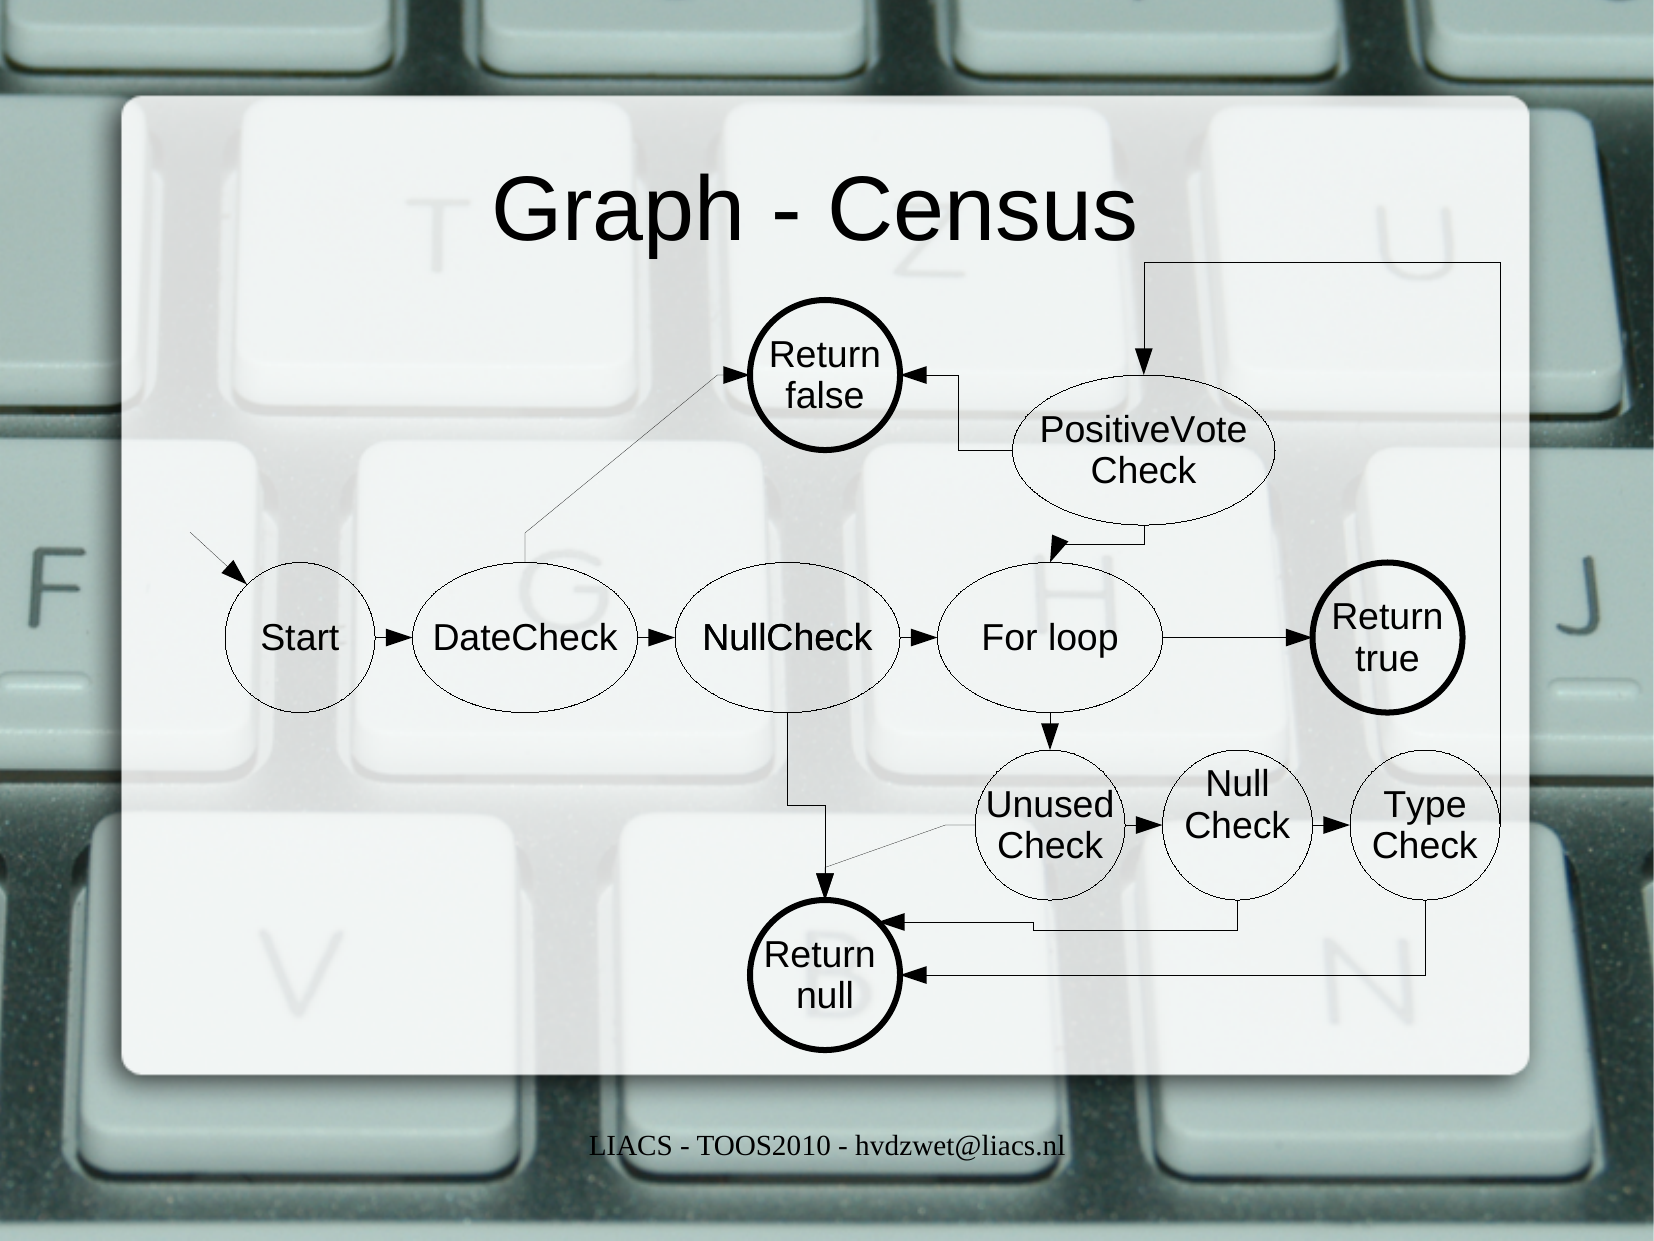

# Graph - Census
Return
false
PositiveVote
Check
Start
DateCheck
NullCheck
NullCheck
For loop
Return
true
Unused
Check
Null
Check
Type
Check
Return
null
LIACS - TOOS2010 - hvdzwet@liacs.nl